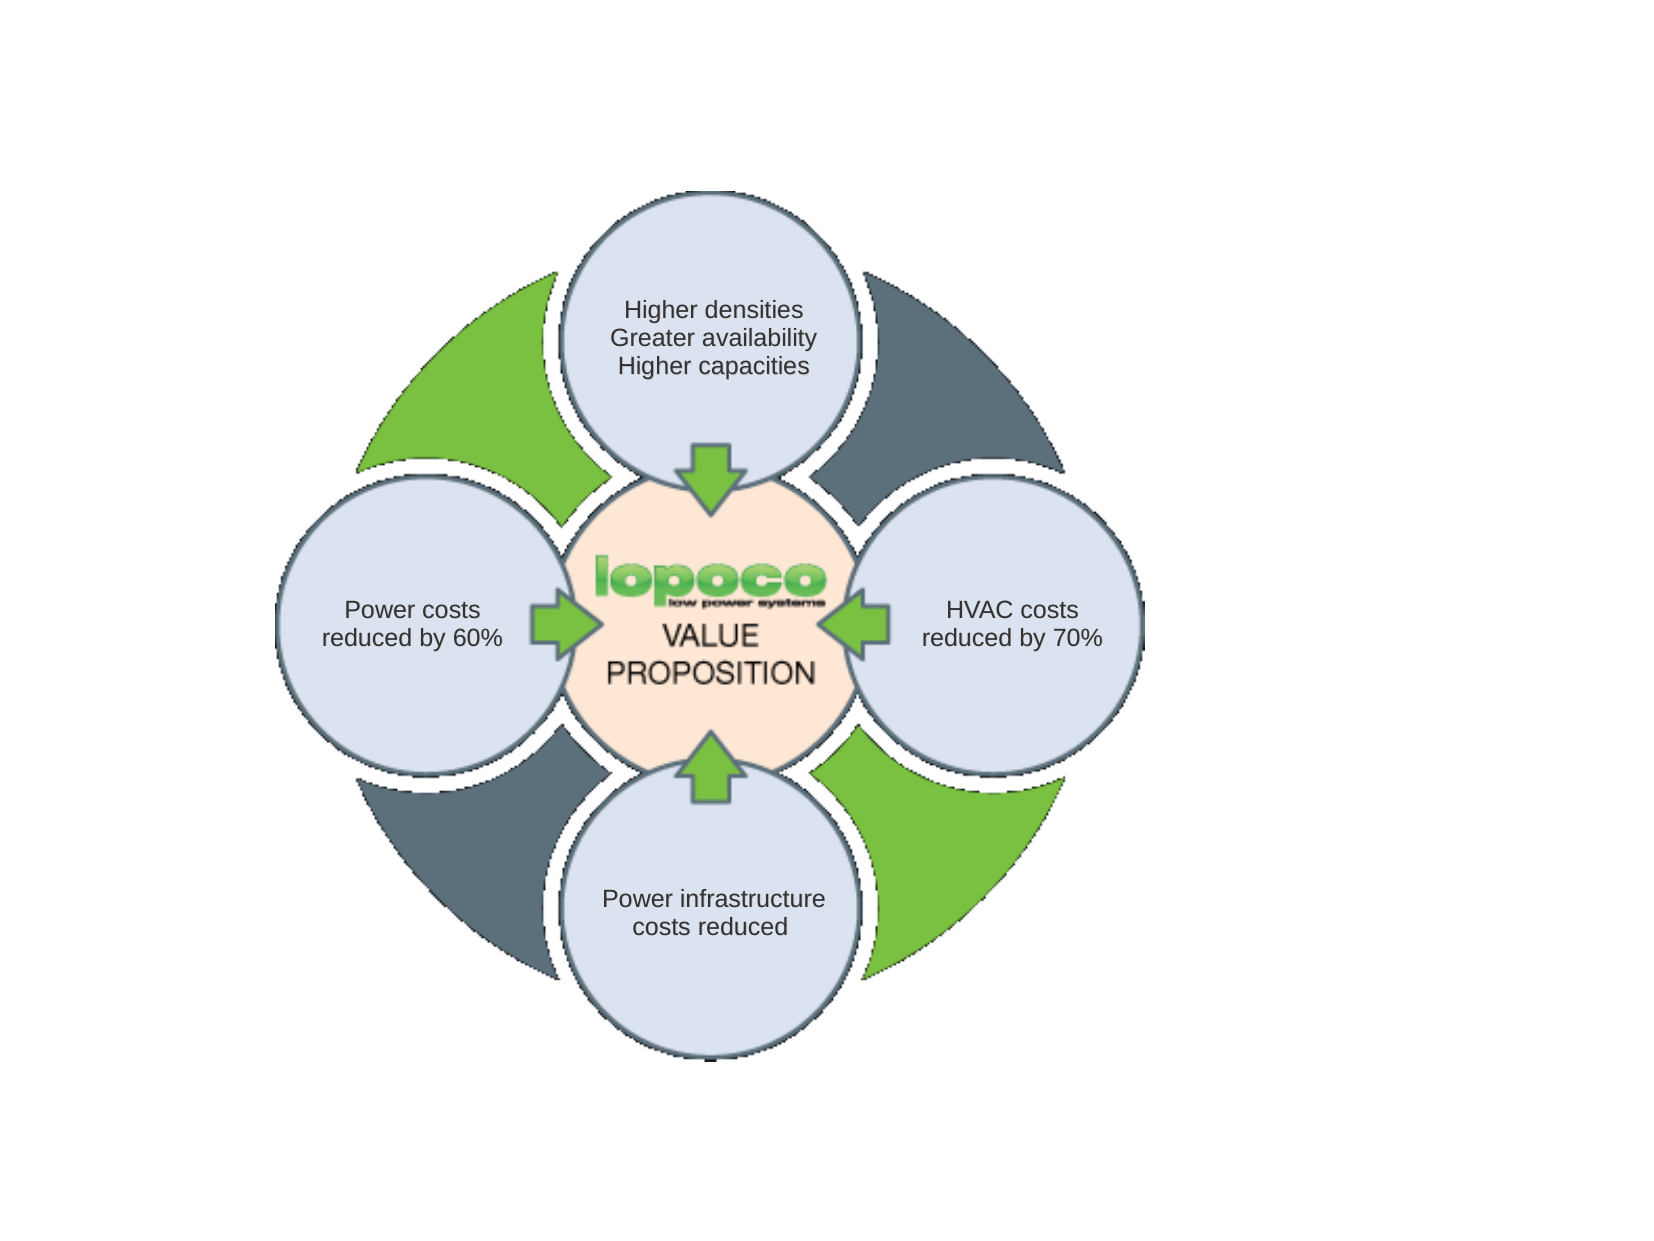

Higher densities
Greater availability
Higher capacities
Power costs reduced by 60%
HVAC costs reduced by 70%
Power infrastructure costs reduced